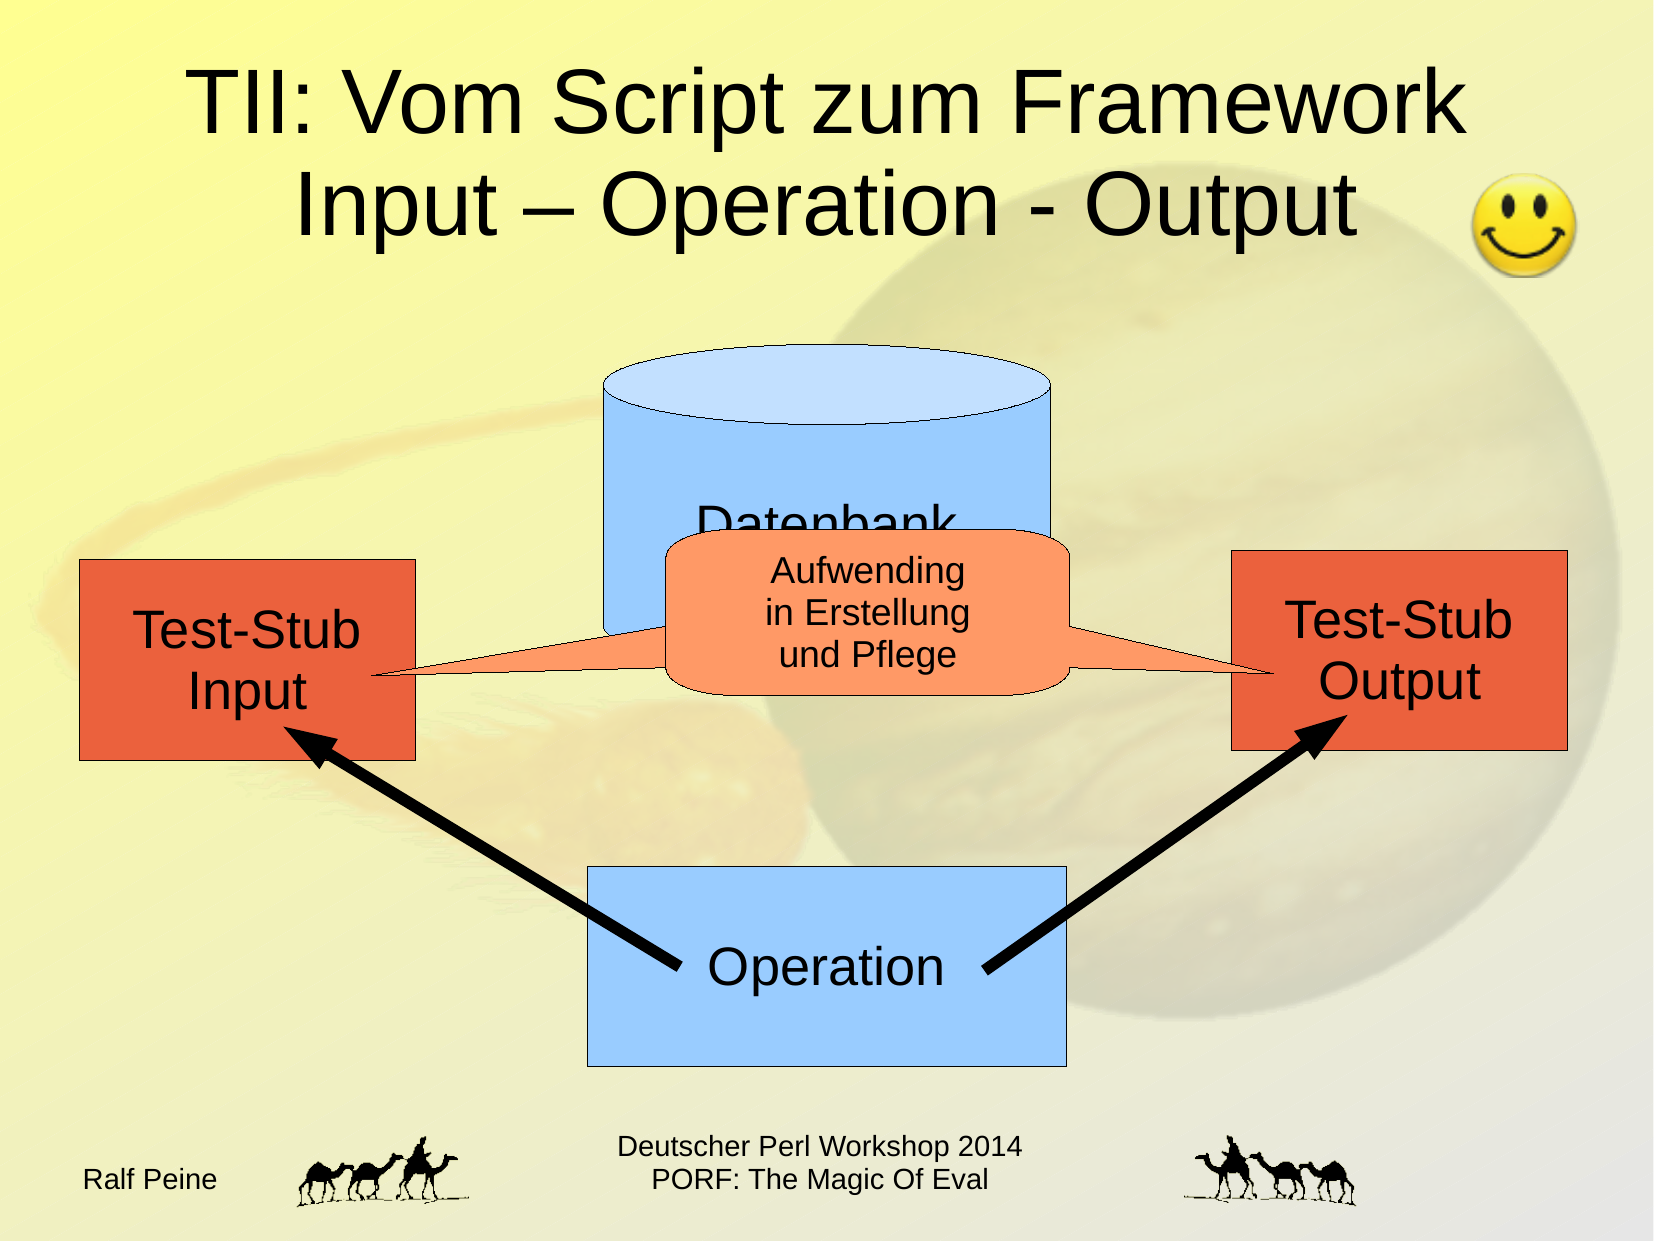

# TII: Vom Script zum Framework Input – Operation - Output
Datenbank
Aufwending
in Erstellung
und Pflege
Aufwending
in Erstellung
und Pflege
Test-Stub
Output
Test-Stub
Input
Operation